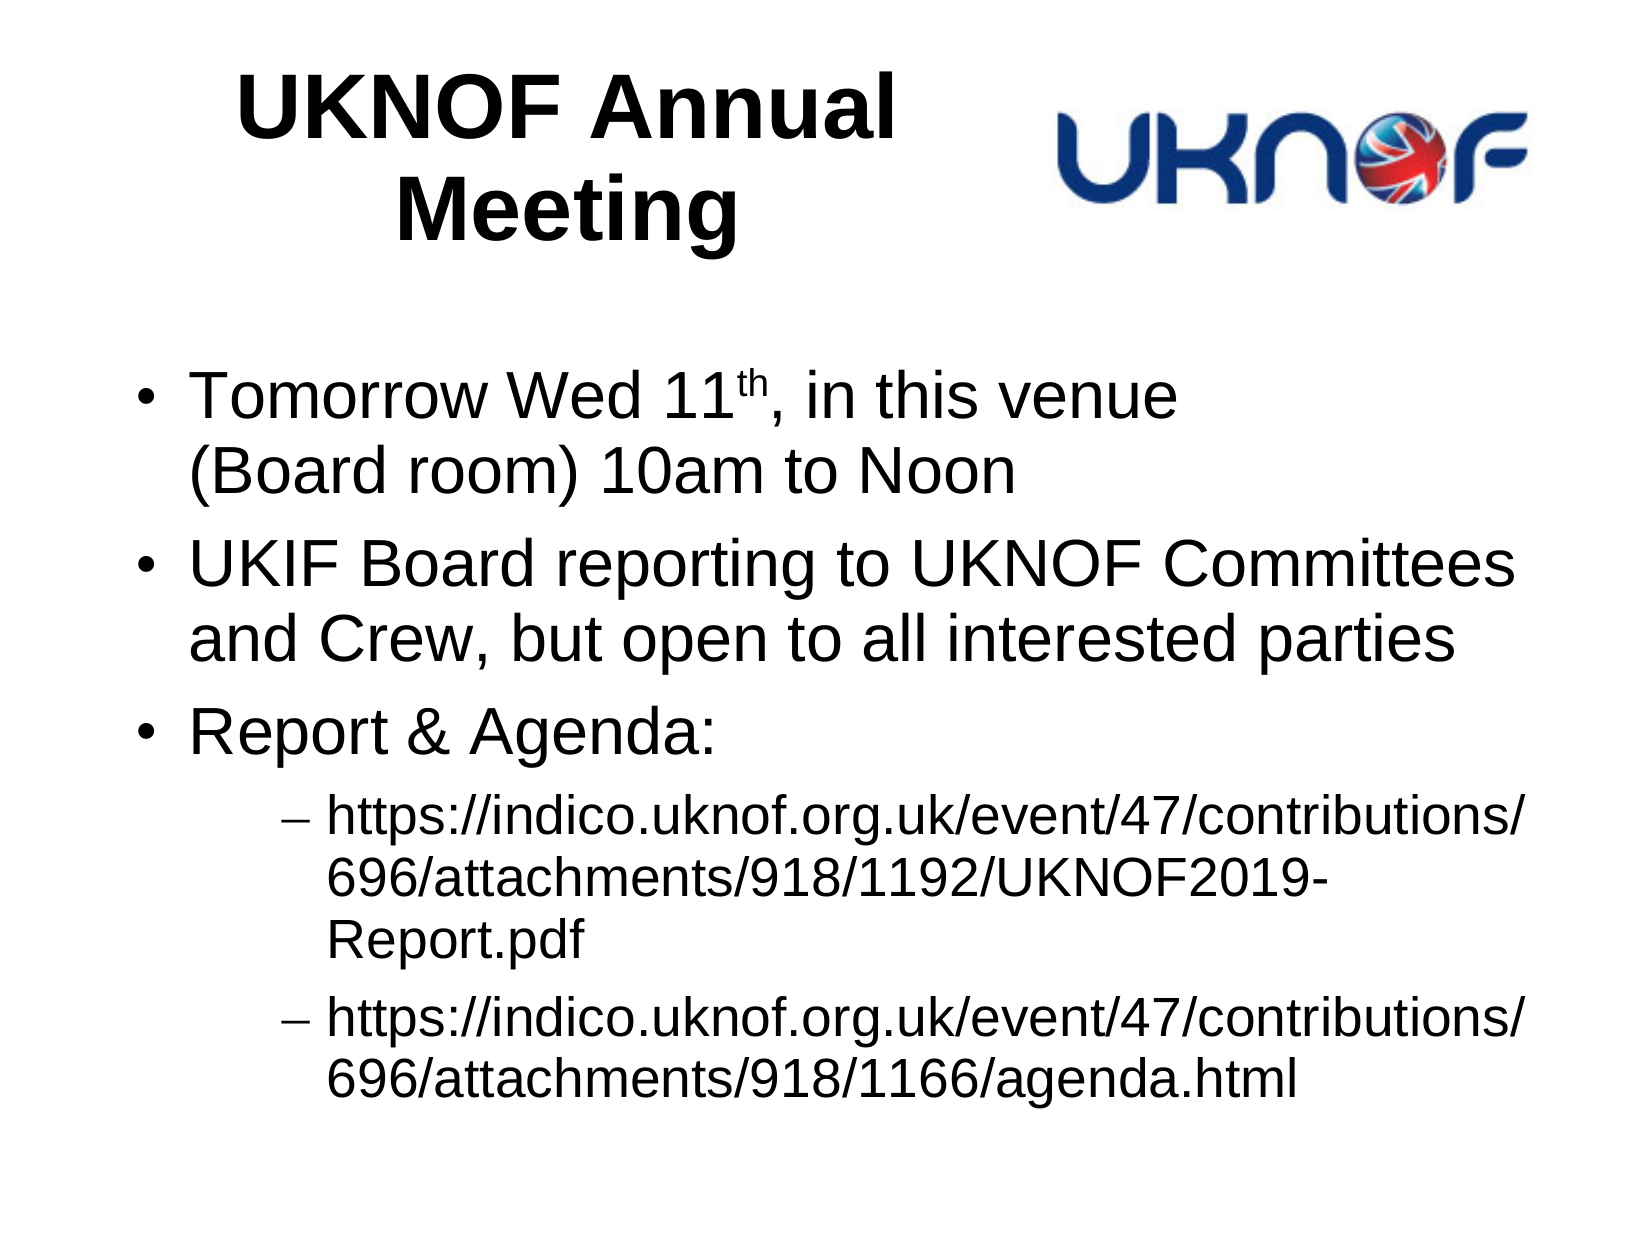

# UKNOF Annual Meeting
Tomorrow Wed 11th, in this venue
(Board room) 10am to Noon
UKIF Board reporting to UKNOF Committees and Crew, but open to all interested parties
Report & Agenda:
https://indico.uknof.org.uk/event/47/contributions/696/attachments/918/1192/UKNOF2019-Report.pdf
https://indico.uknof.org.uk/event/47/contributions/696/attachments/918/1166/agenda.html